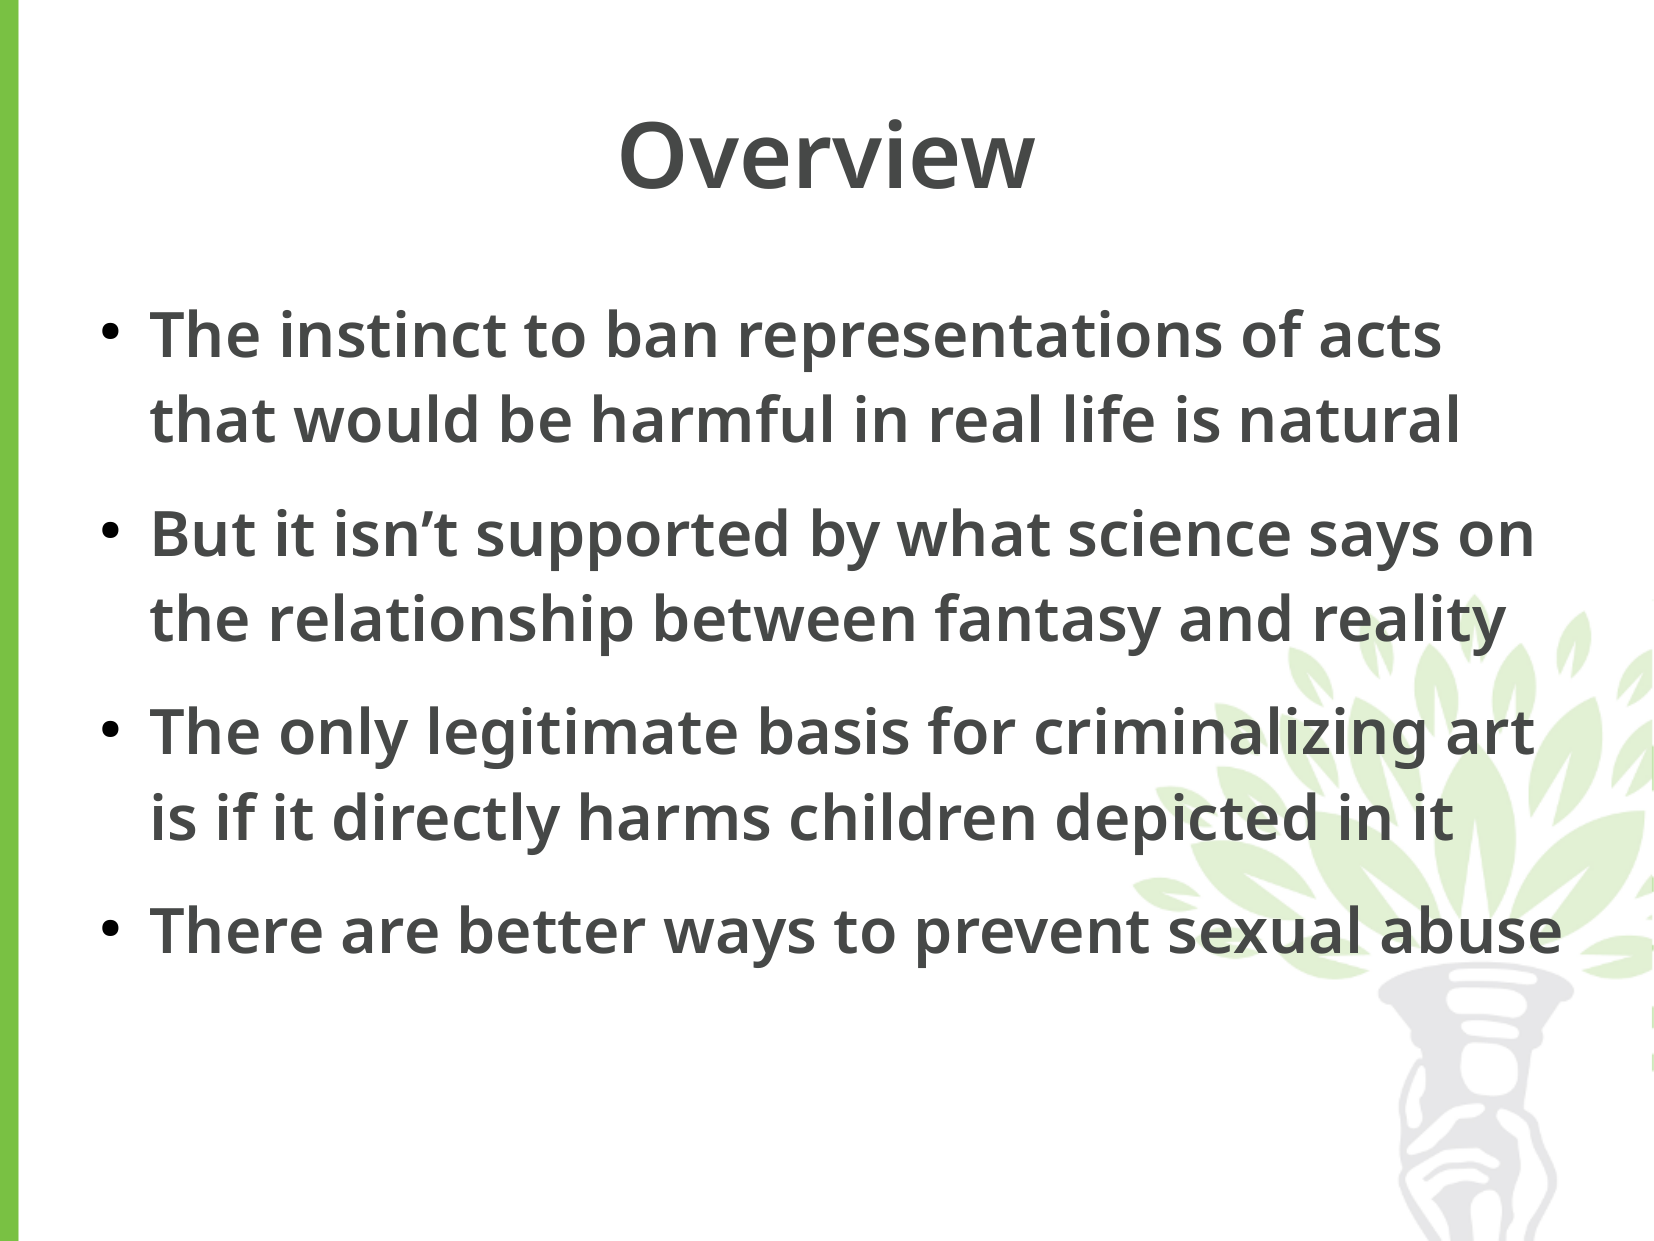

# Overview
The instinct to ban representations of acts that would be harmful in real life is natural
But it isn’t supported by what science says on the relationship between fantasy and reality
The only legitimate basis for criminalizing art is if it directly harms children depicted in it
There are better ways to prevent sexual abuse